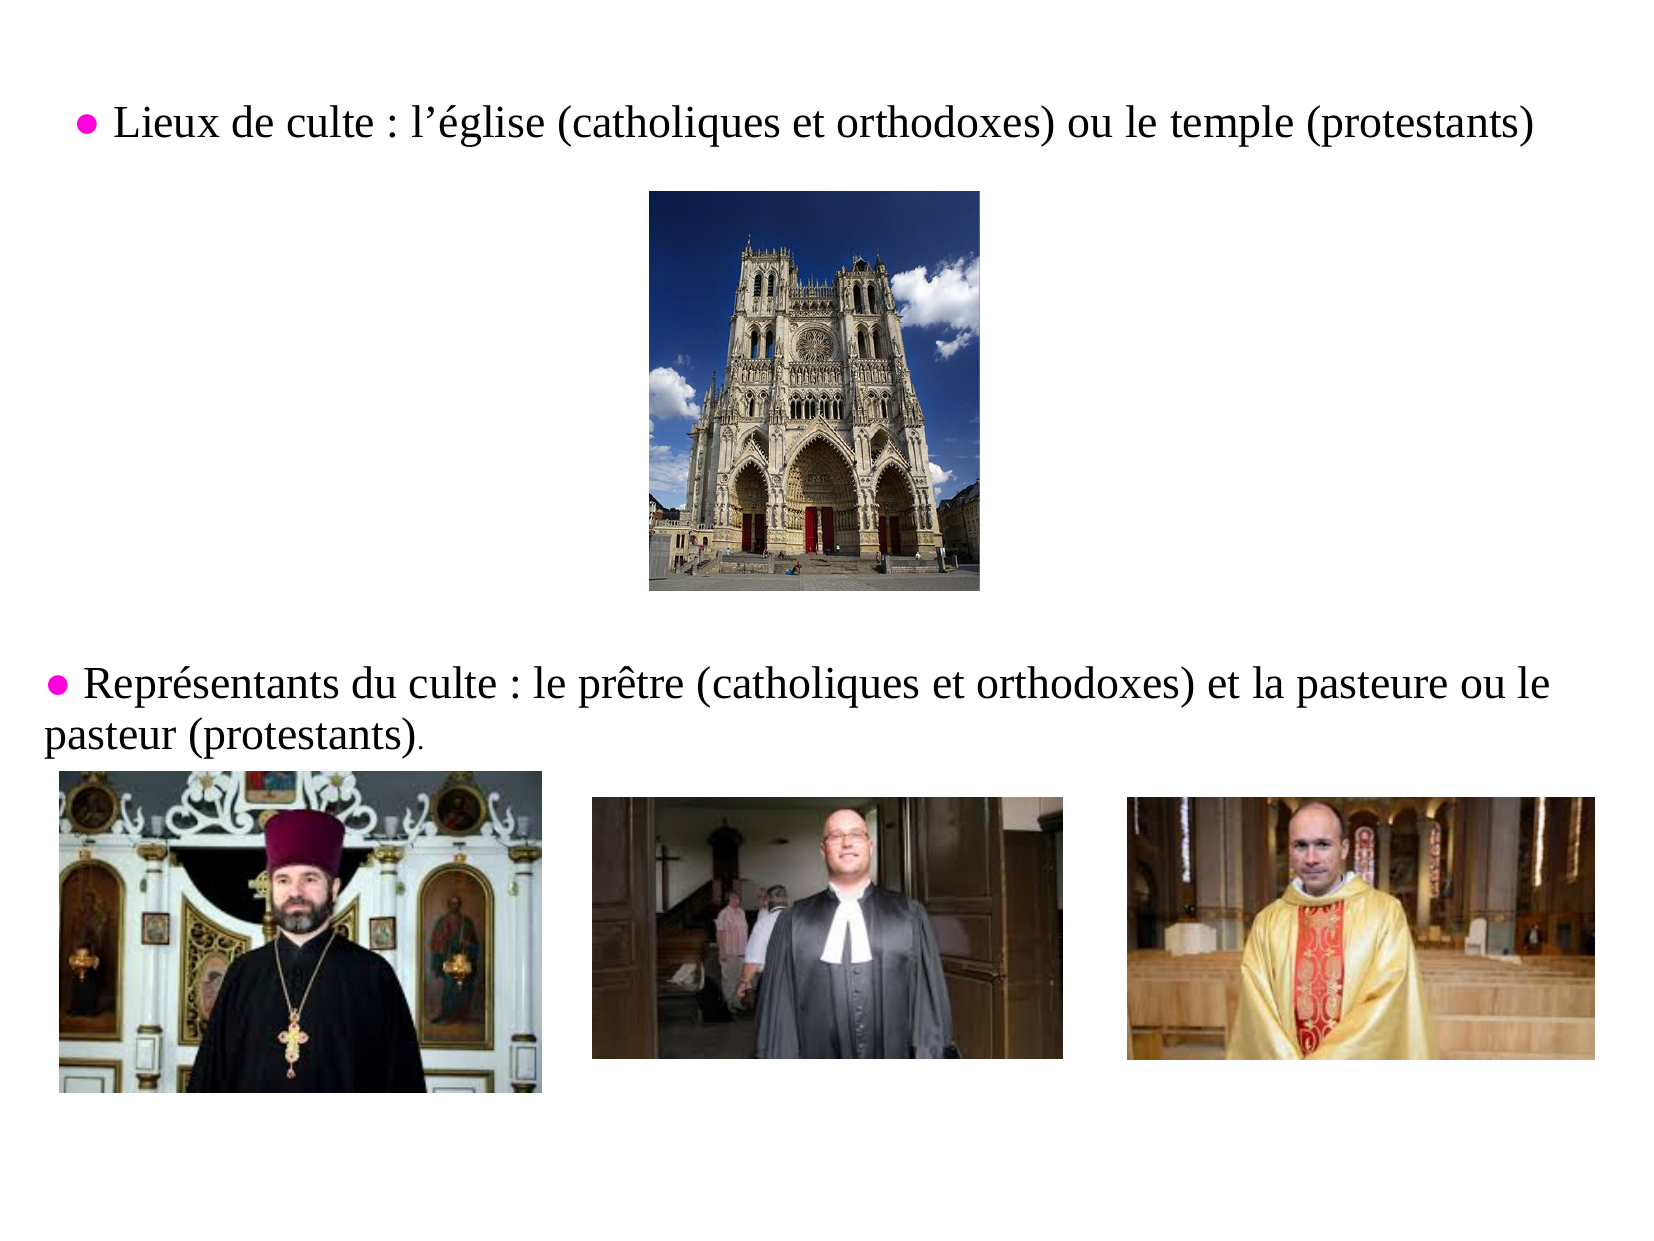

● Lieux de culte : l’église (catholiques et orthodoxes) ou le temple (protestants)
● Représentants du culte : le prêtre (catholiques et orthodoxes) et la pasteure ou le pasteur (protestants).